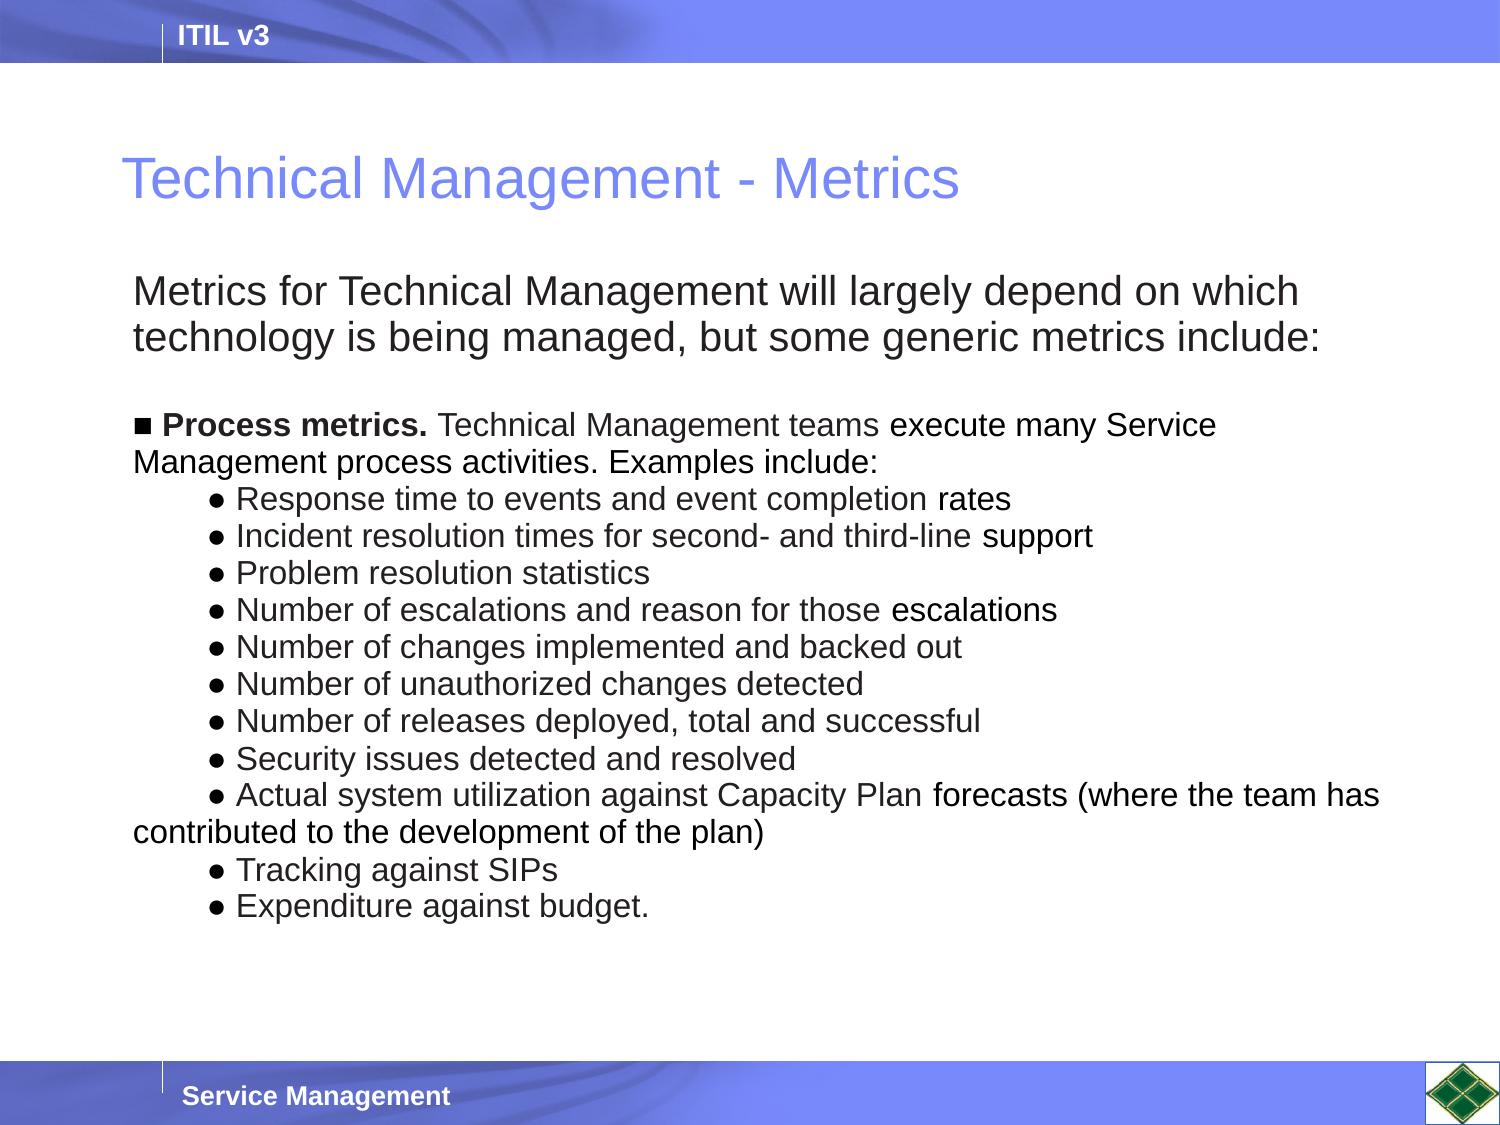

Technical Management - Metrics
Metrics for Technical Management will largely depend on which technology is being managed, but some generic metrics include:
■ Process metrics. Technical Management teams execute many Service Management process activities. Examples include:
	● Response time to events and event completion rates
	● Incident resolution times for second- and third-line support
	● Problem resolution statistics
	● Number of escalations and reason for those escalations
	● Number of changes implemented and backed out
	● Number of unauthorized changes detected
	● Number of releases deployed, total and successful
	● Security issues detected and resolved
	● Actual system utilization against Capacity Plan forecasts (where the team has contributed to the development of the plan)
	● Tracking against SIPs
	● Expenditure against budget.